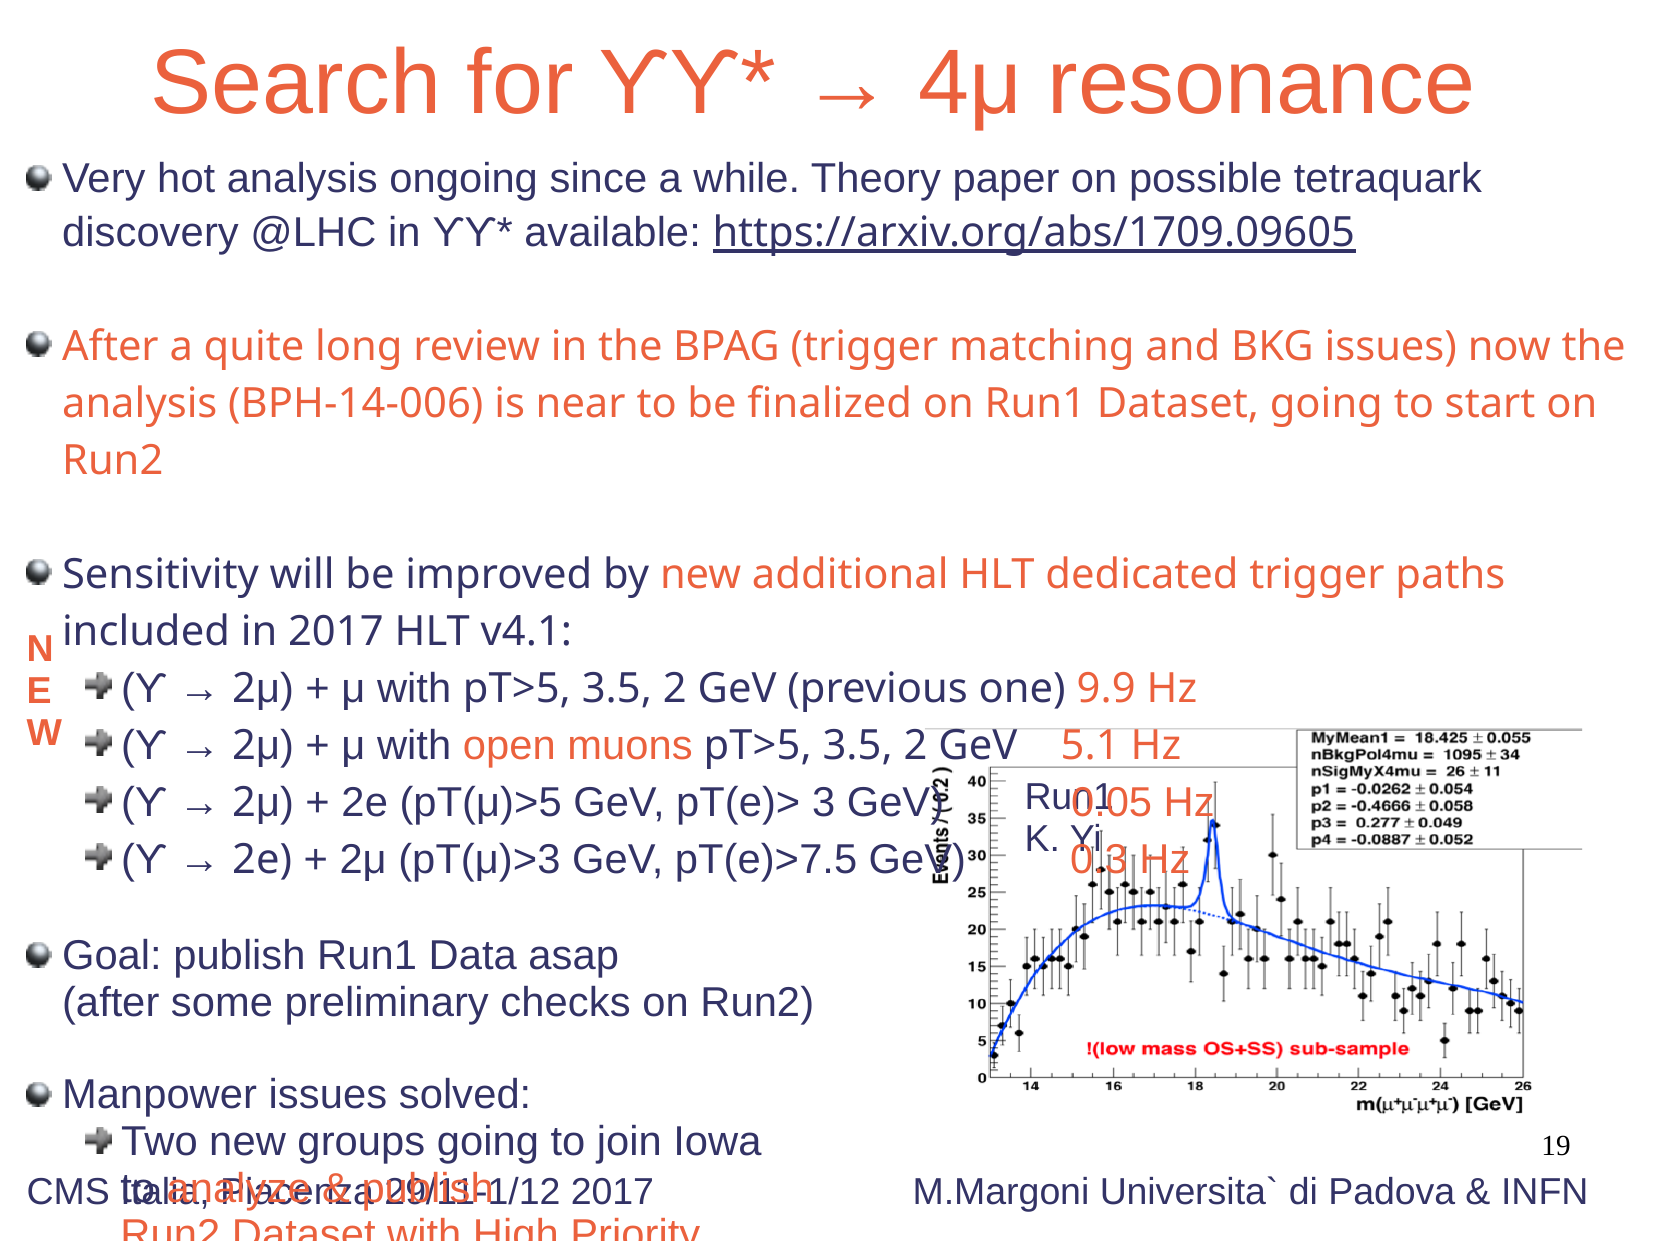

# Search for ϒϒ* → 4μ resonance
Very hot analysis ongoing since a while. Theory paper on possible tetraquark discovery @LHC in ϒϒ* available: https://arxiv.org/abs/1709.09605
After a quite long review in the BPAG (trigger matching and BKG issues) now the analysis (BPH-14-006) is near to be finalized on Run1 Dataset, going to start on Run2
Sensitivity will be improved by new additional HLT dedicated trigger paths included in 2017 HLT v4.1:
(ϒ → 2μ) + μ with pT>5, 3.5, 2 GeV (previous one) 9.9 Hz
(ϒ → 2μ) + μ with open muons pT>5, 3.5, 2 GeV 5.1 Hz
(ϒ → 2μ) + 2e (pT(μ)>5 GeV, pT(e)> 3 GeV) 0.05 Hz
(ϒ → 2e) + 2μ (pT(μ)>3 GeV, pT(e)>7.5 GeV) 0.3 Hz
Goal: publish Run1 Data asap
(after some preliminary checks on Run2)
Manpower issues solved:
Two new groups going to join Iowa
 to analyze & publish
 Run2 Dataset with High Priority
NEW
Run1
K. Yi
19
CMS Italia, Piacenza 29/11-1/12 2017				M.Margoni Universita` di Padova & INFN